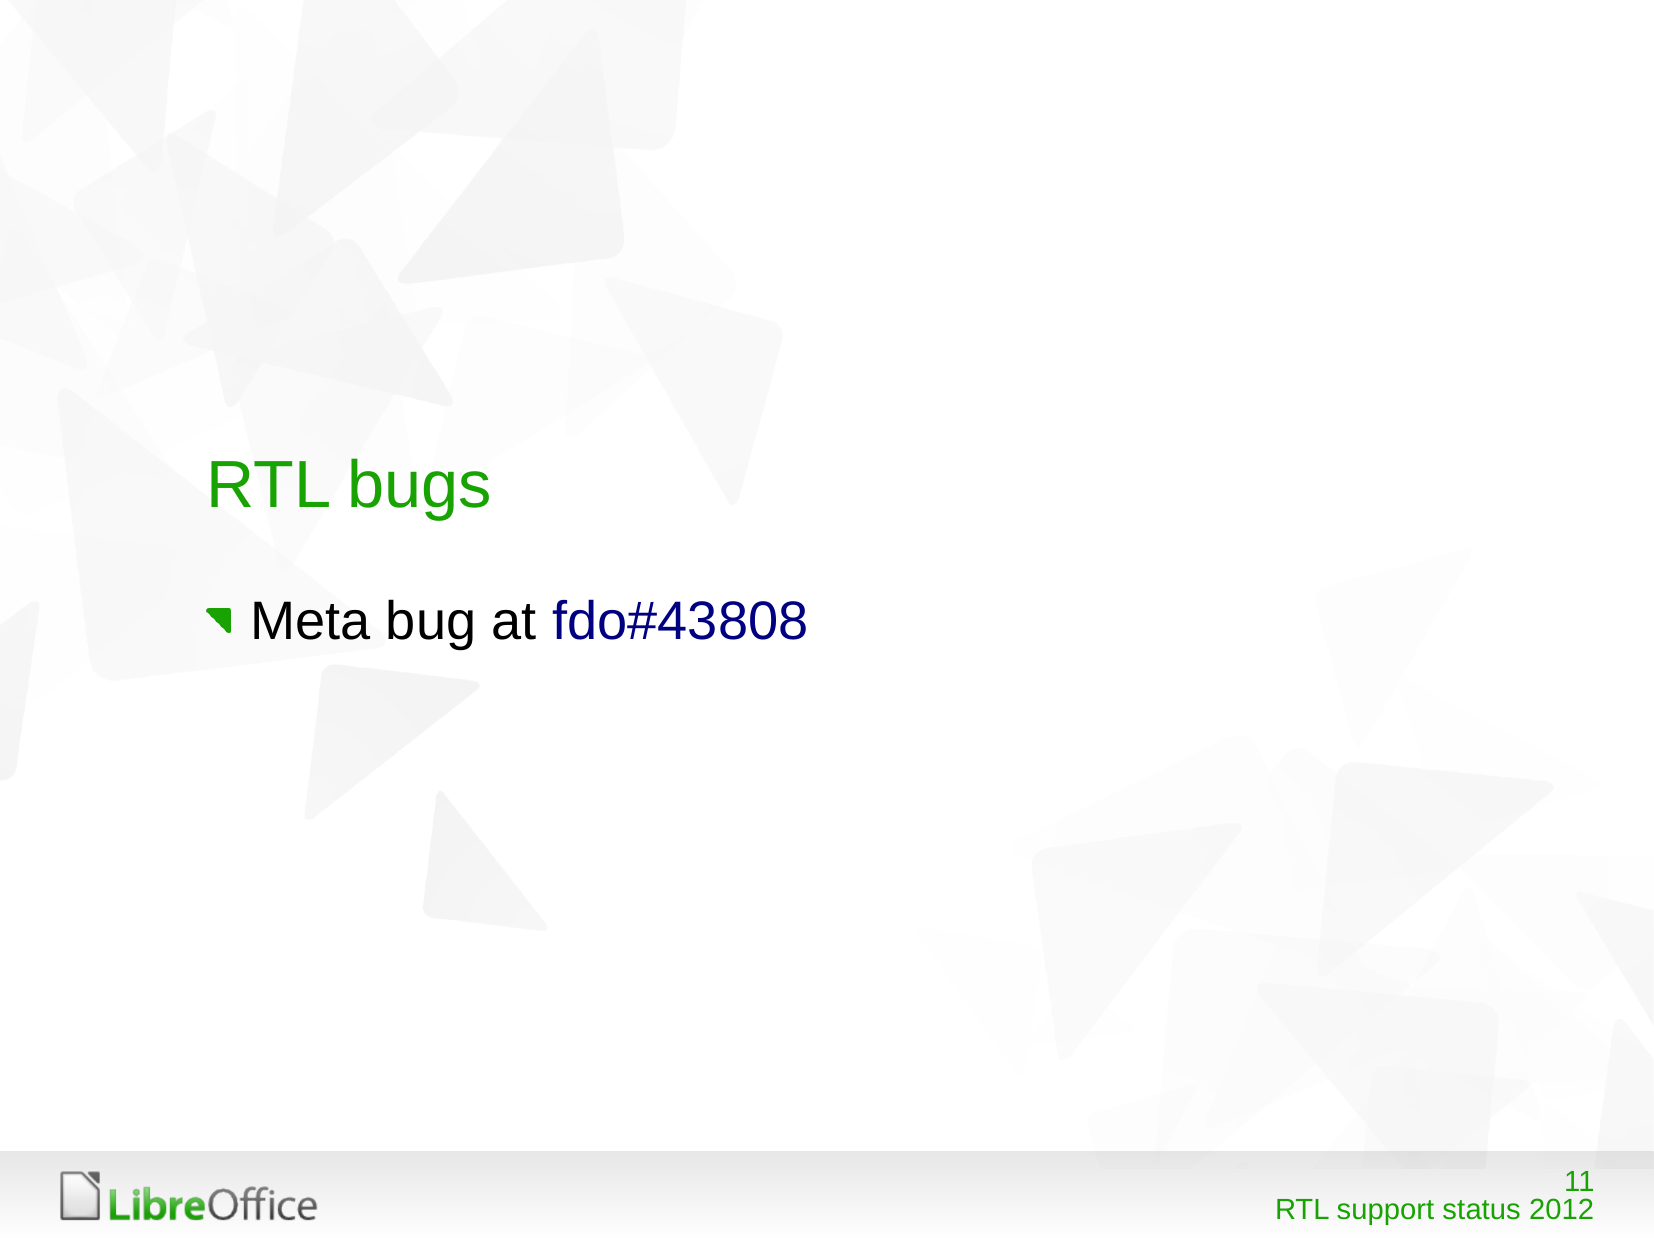

# RTL bugs
Meta bug at fdo#43808
11
RTL support status 2012